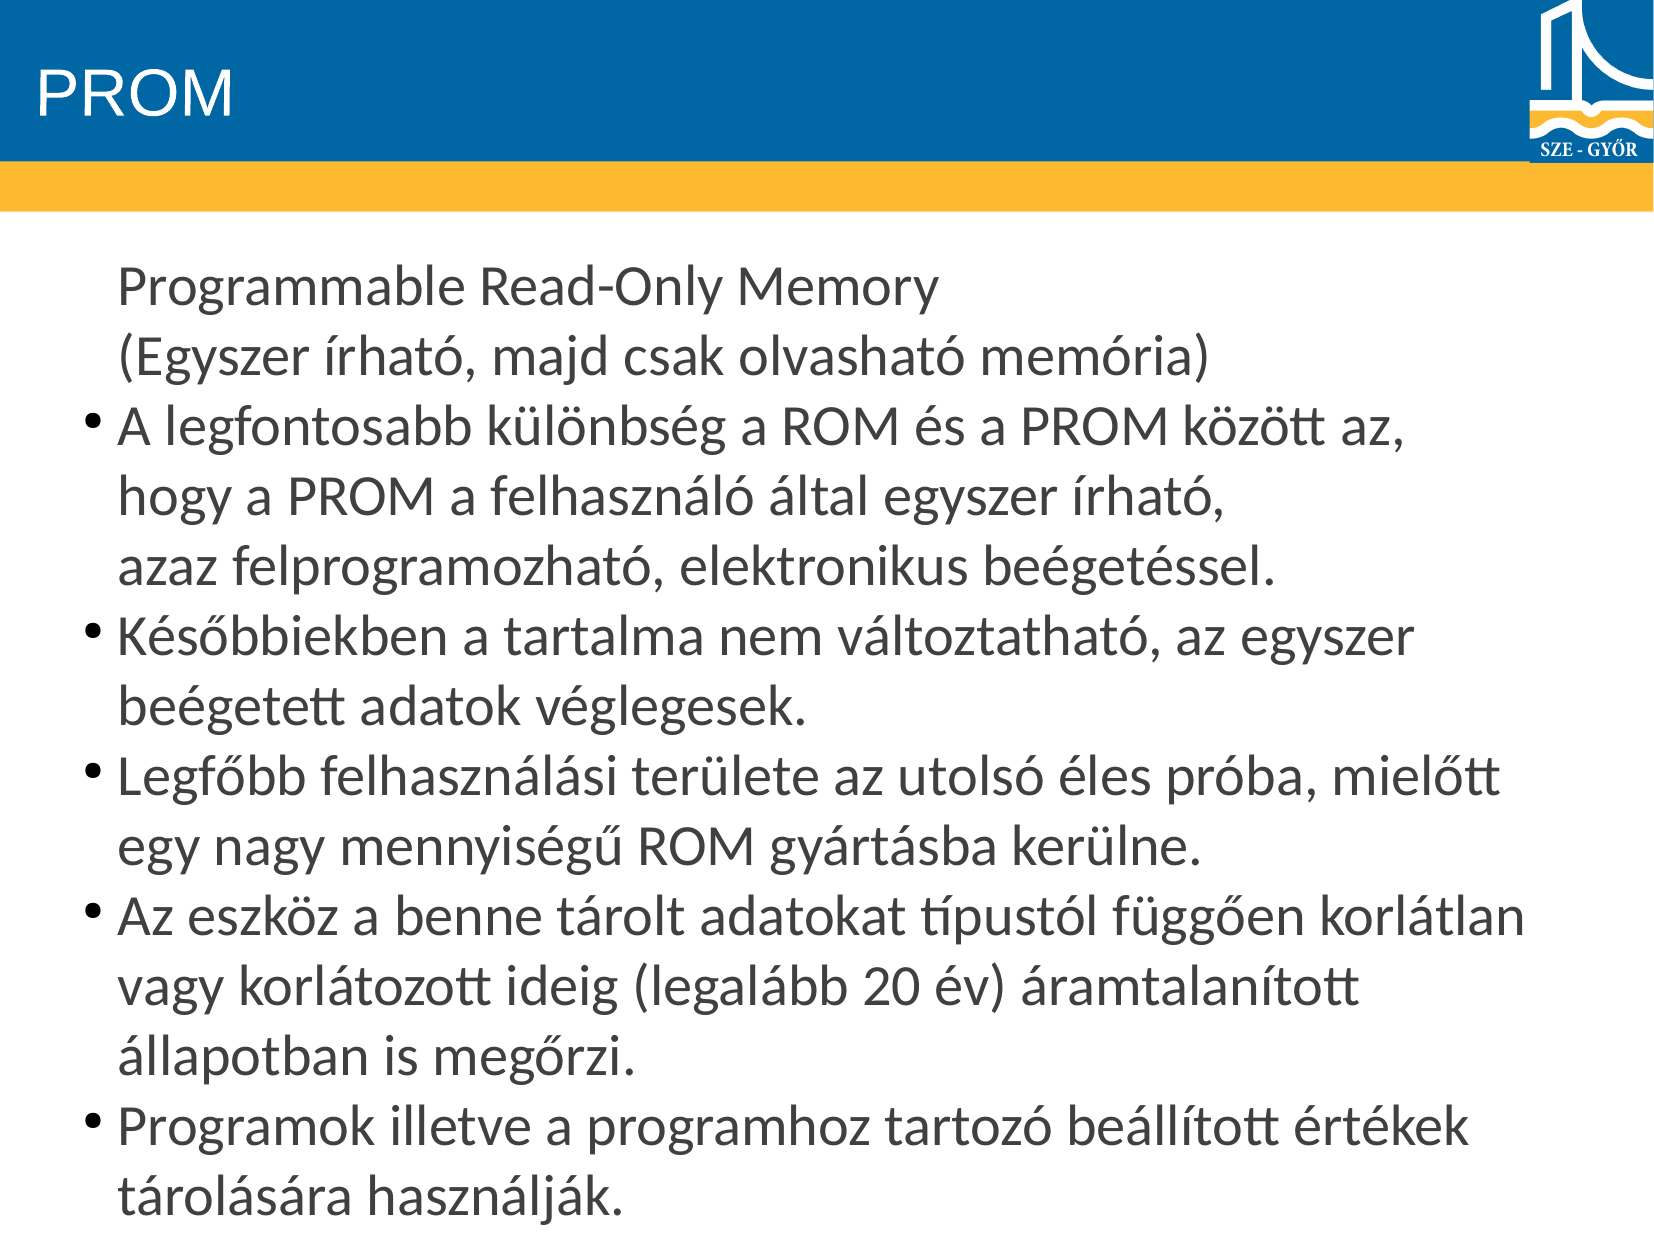

PROM
Programmable Read-Only Memory
(Egyszer írható, majd csak olvasható memória)
A legfontosabb különbség a ROM és a PROM között az,
hogy a PROM a felhasználó által egyszer írható,
azaz felprogramozható, elektronikus beégetéssel.
Későbbiekben a tartalma nem változtatható, az egyszer beégetett adatok véglegesek.
Legfőbb felhasználási területe az utolsó éles próba, mielőtt egy nagy mennyiségű ROM gyártásba kerülne.
Az eszköz a benne tárolt adatokat típustól függően korlátlan vagy korlátozott ideig (legalább 20 év) áramtalanított állapotban is megőrzi.
Programok illetve a programhoz tartozó beállított értékek tárolására használják.